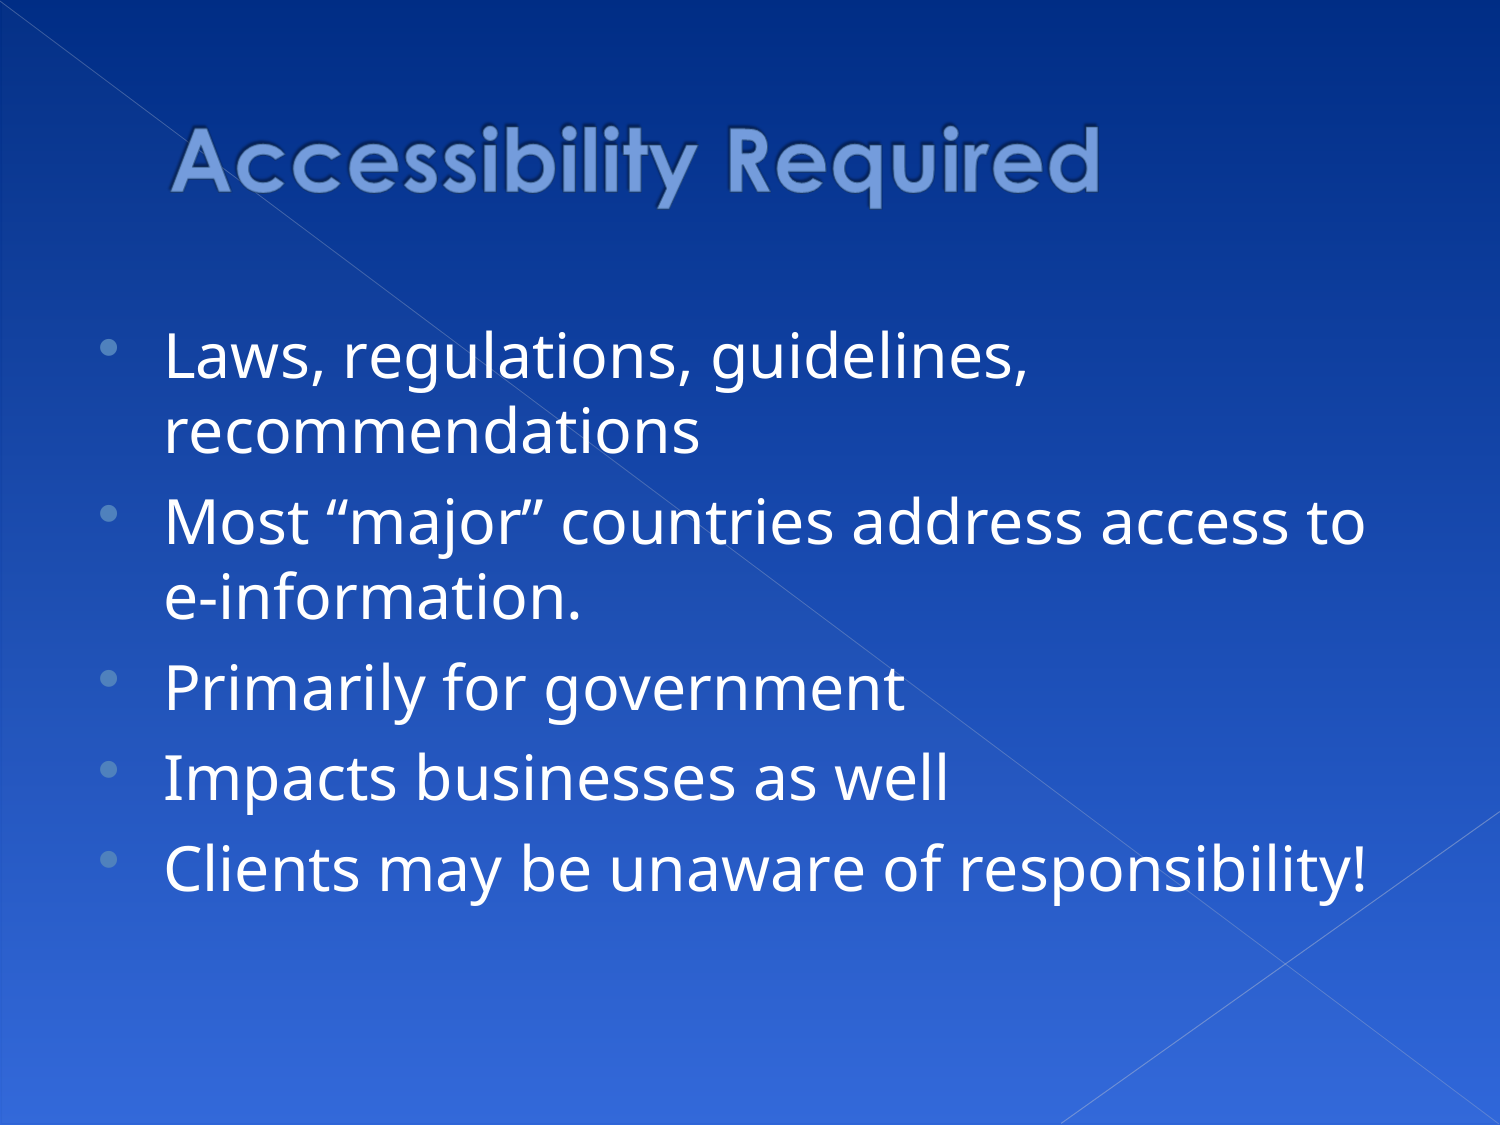

# Laws, regulations, guidelines, recommendations
Most “major” countries address access to e-information.
Primarily for government
Impacts businesses as well
Clients may be unaware of responsibility!